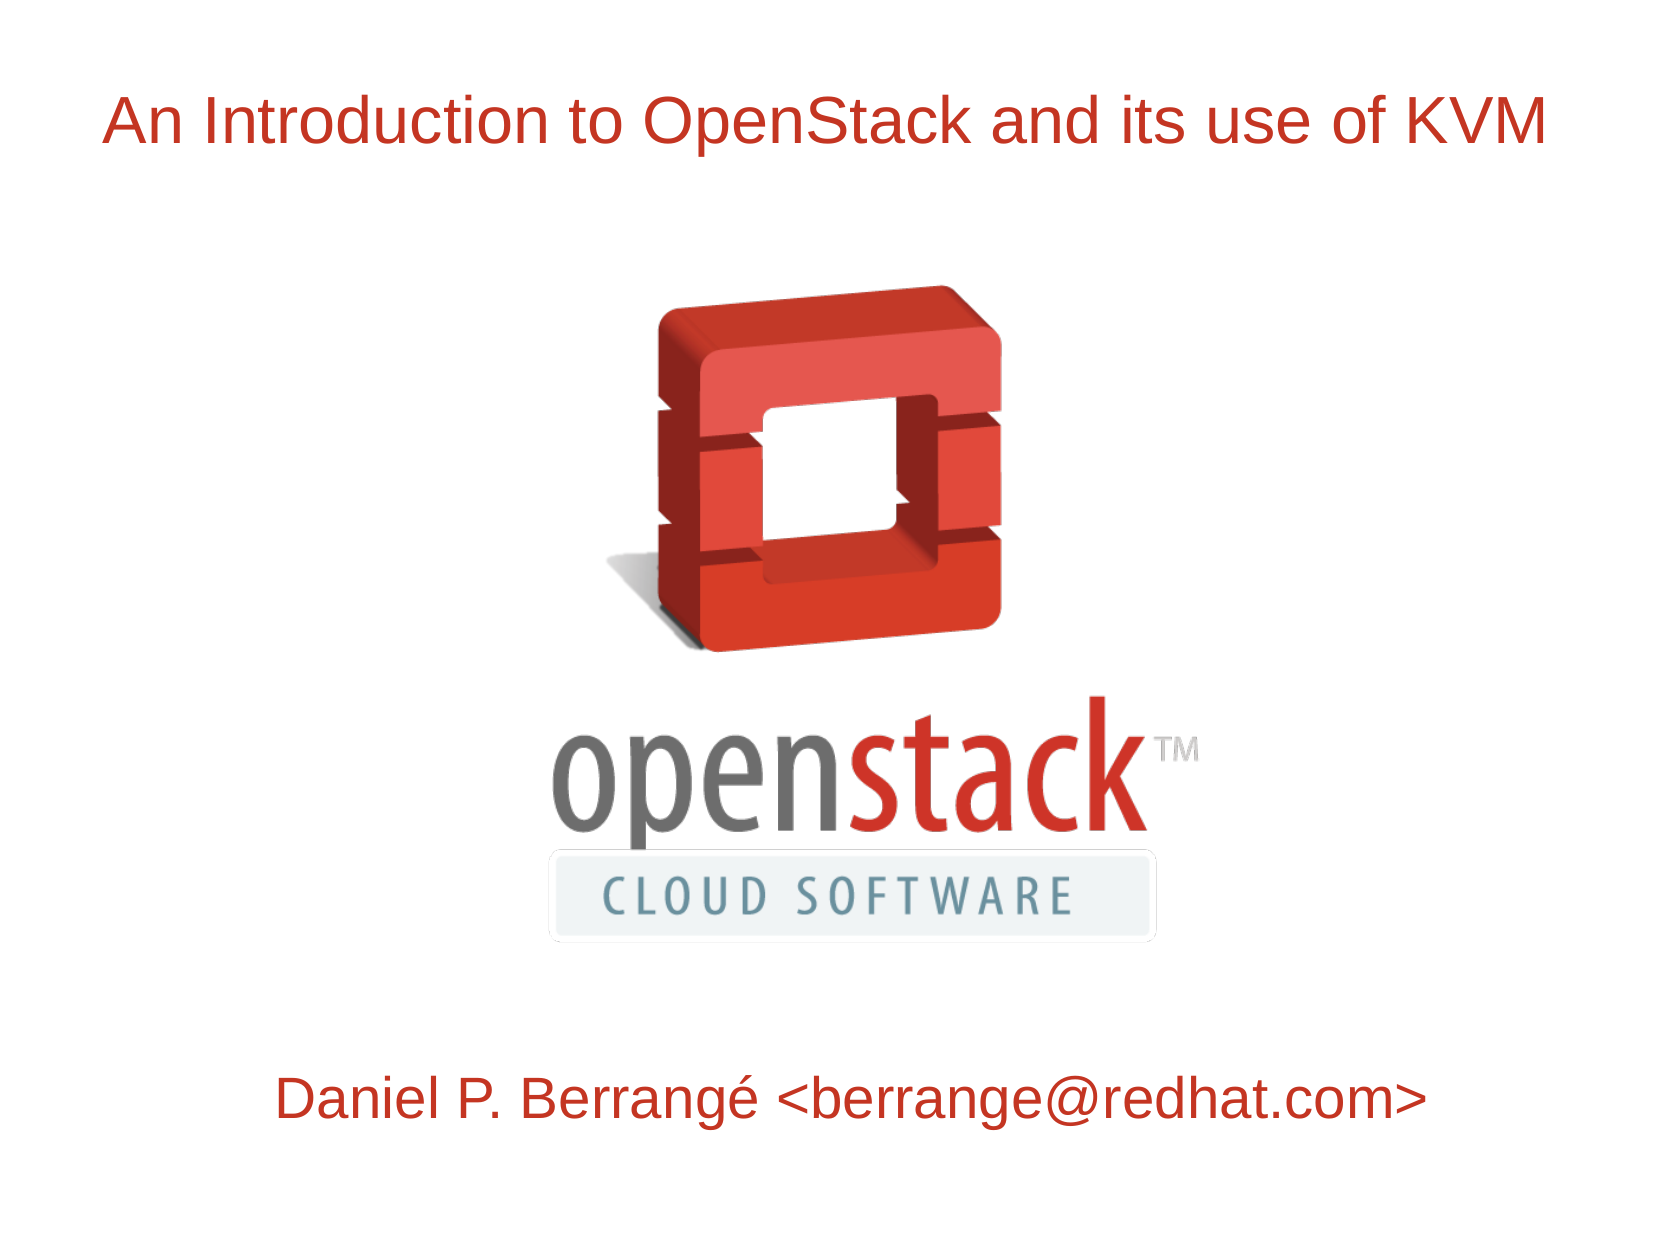

# An Introduction to OpenStack and its use of KVM
Daniel P. Berrangé <berrange@redhat.com>